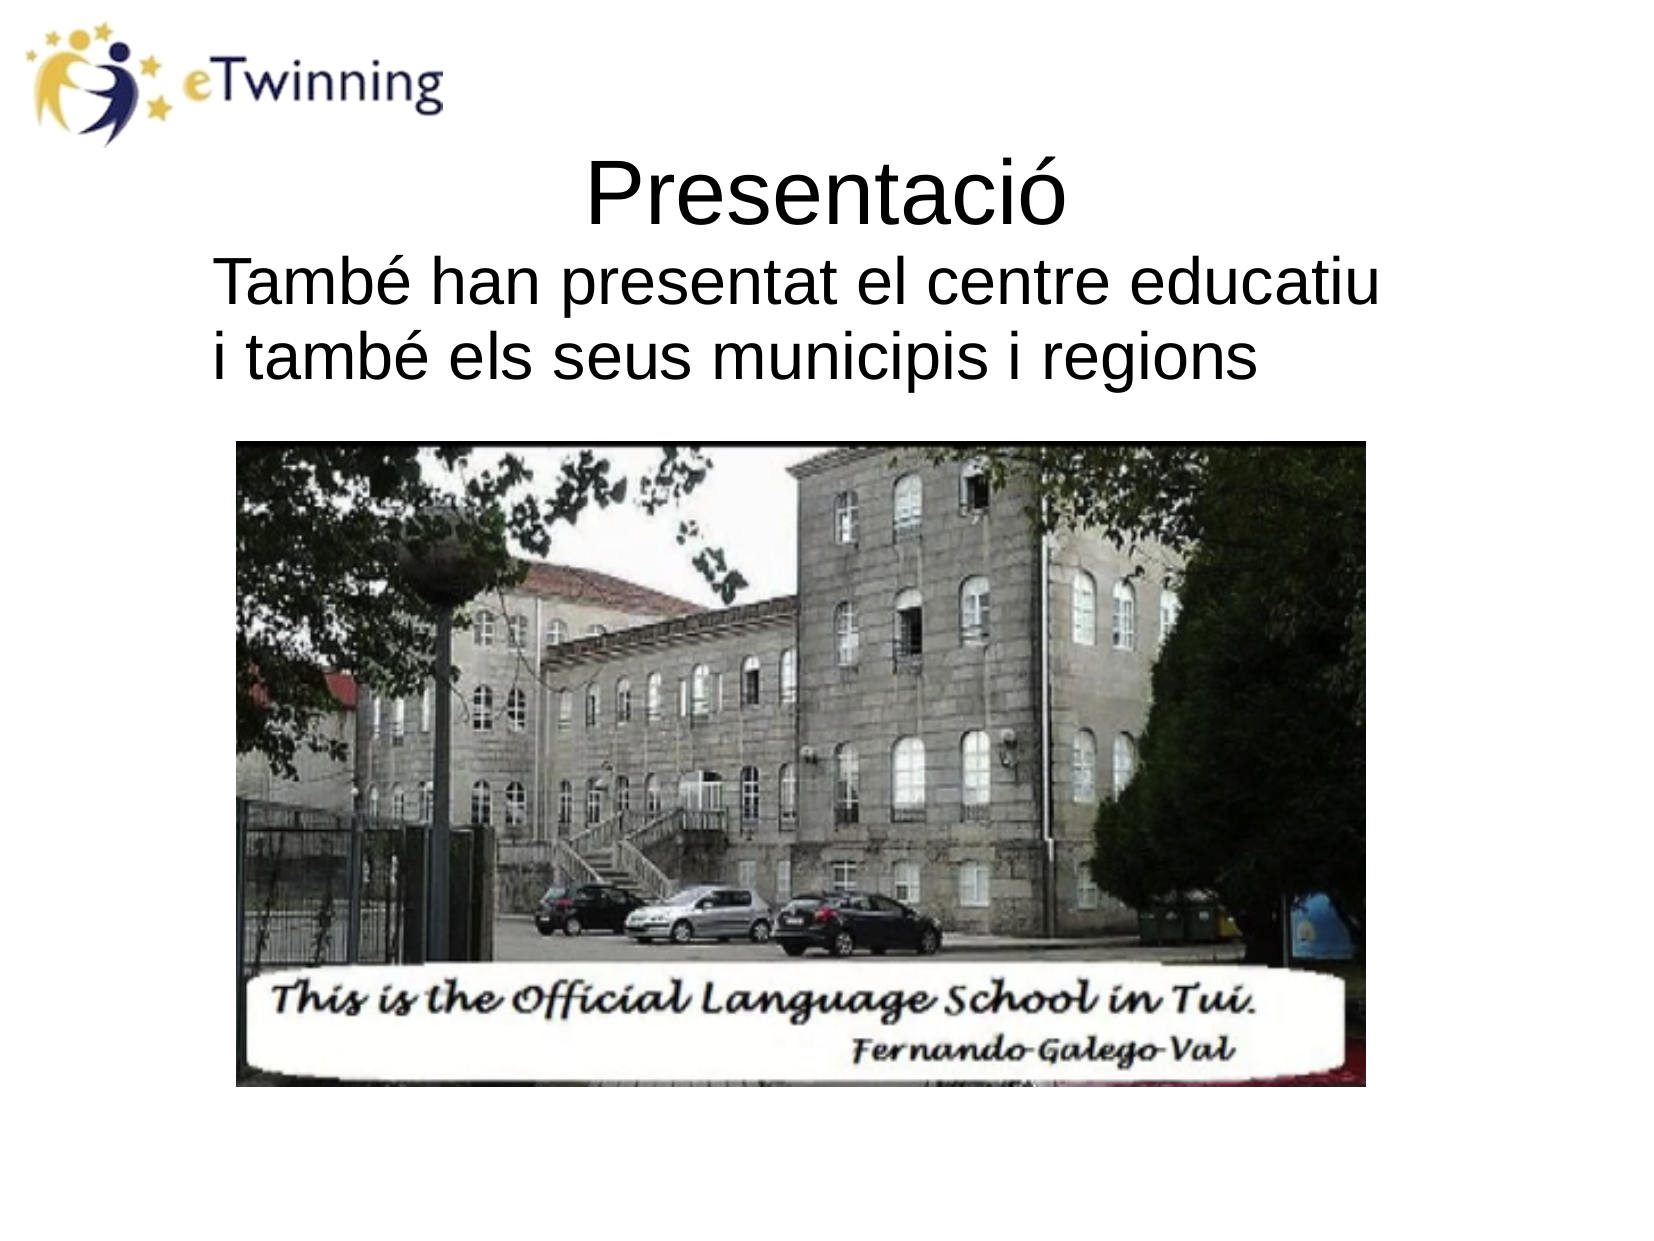

# Presentació
També han presentat el centre educatiu
i també els seus municipis i regions